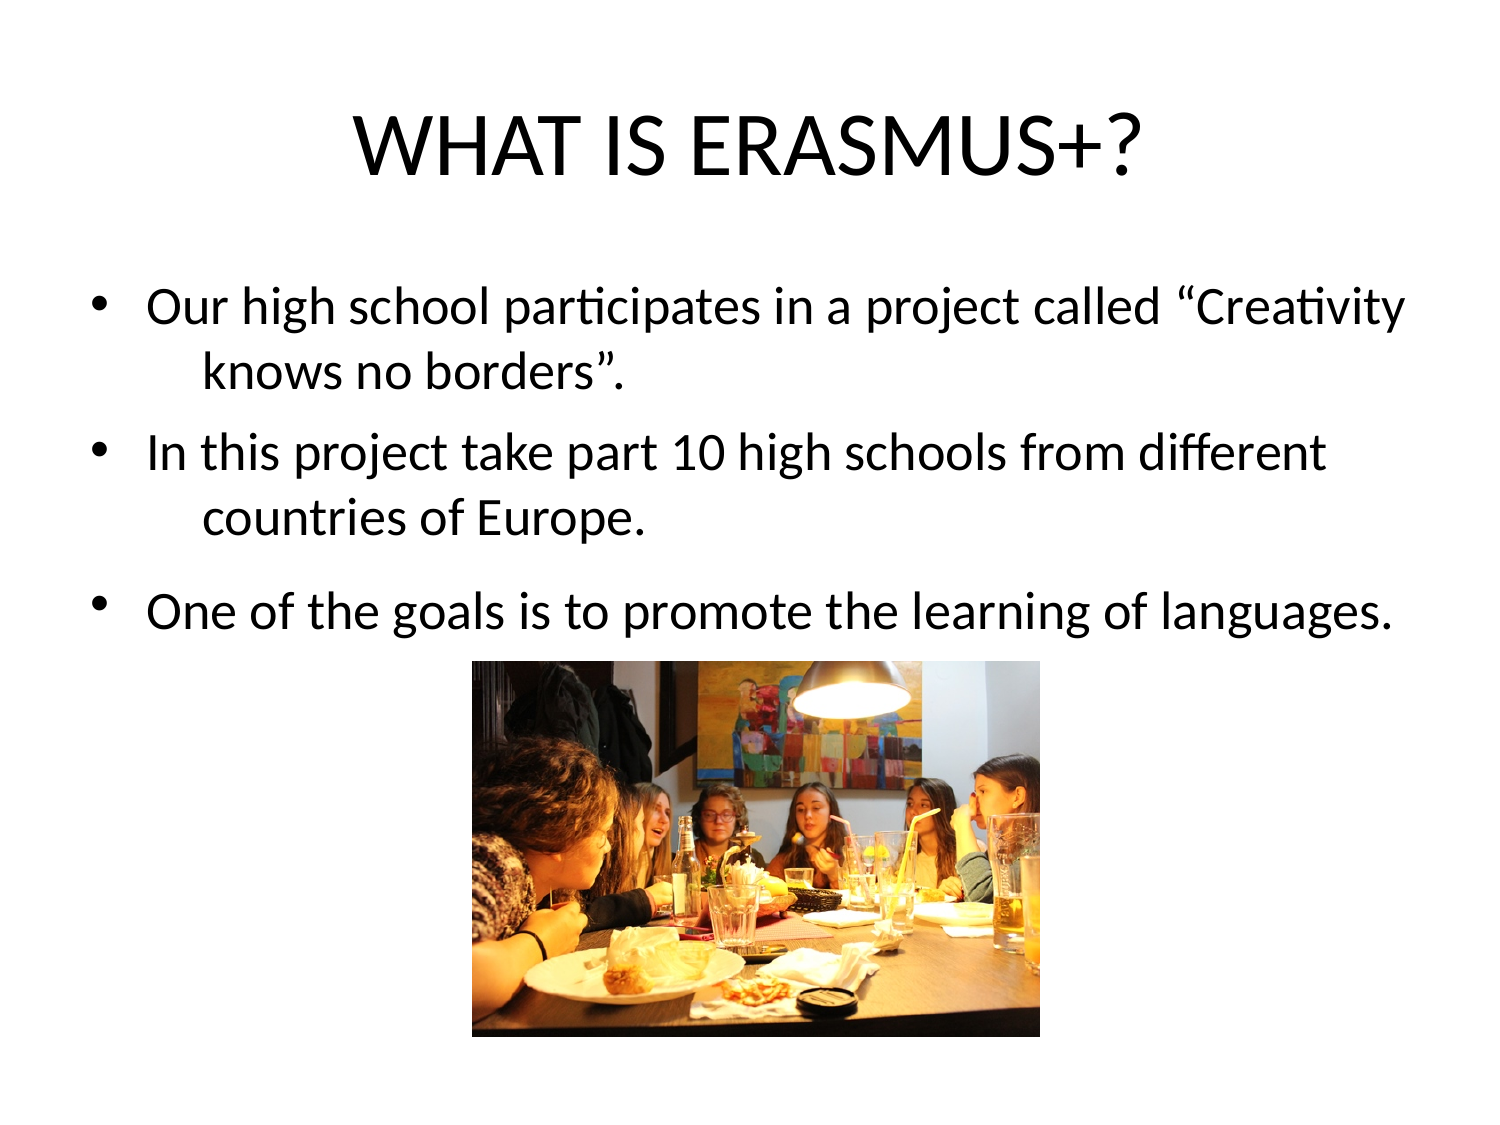

# WHAT IS ERASMUS+?
Our high school participates in a project called “Creativity knows no borders”.
In this project take part 10 high schools from different countries of Europe.
One of the goals is to promote the learning of languages.